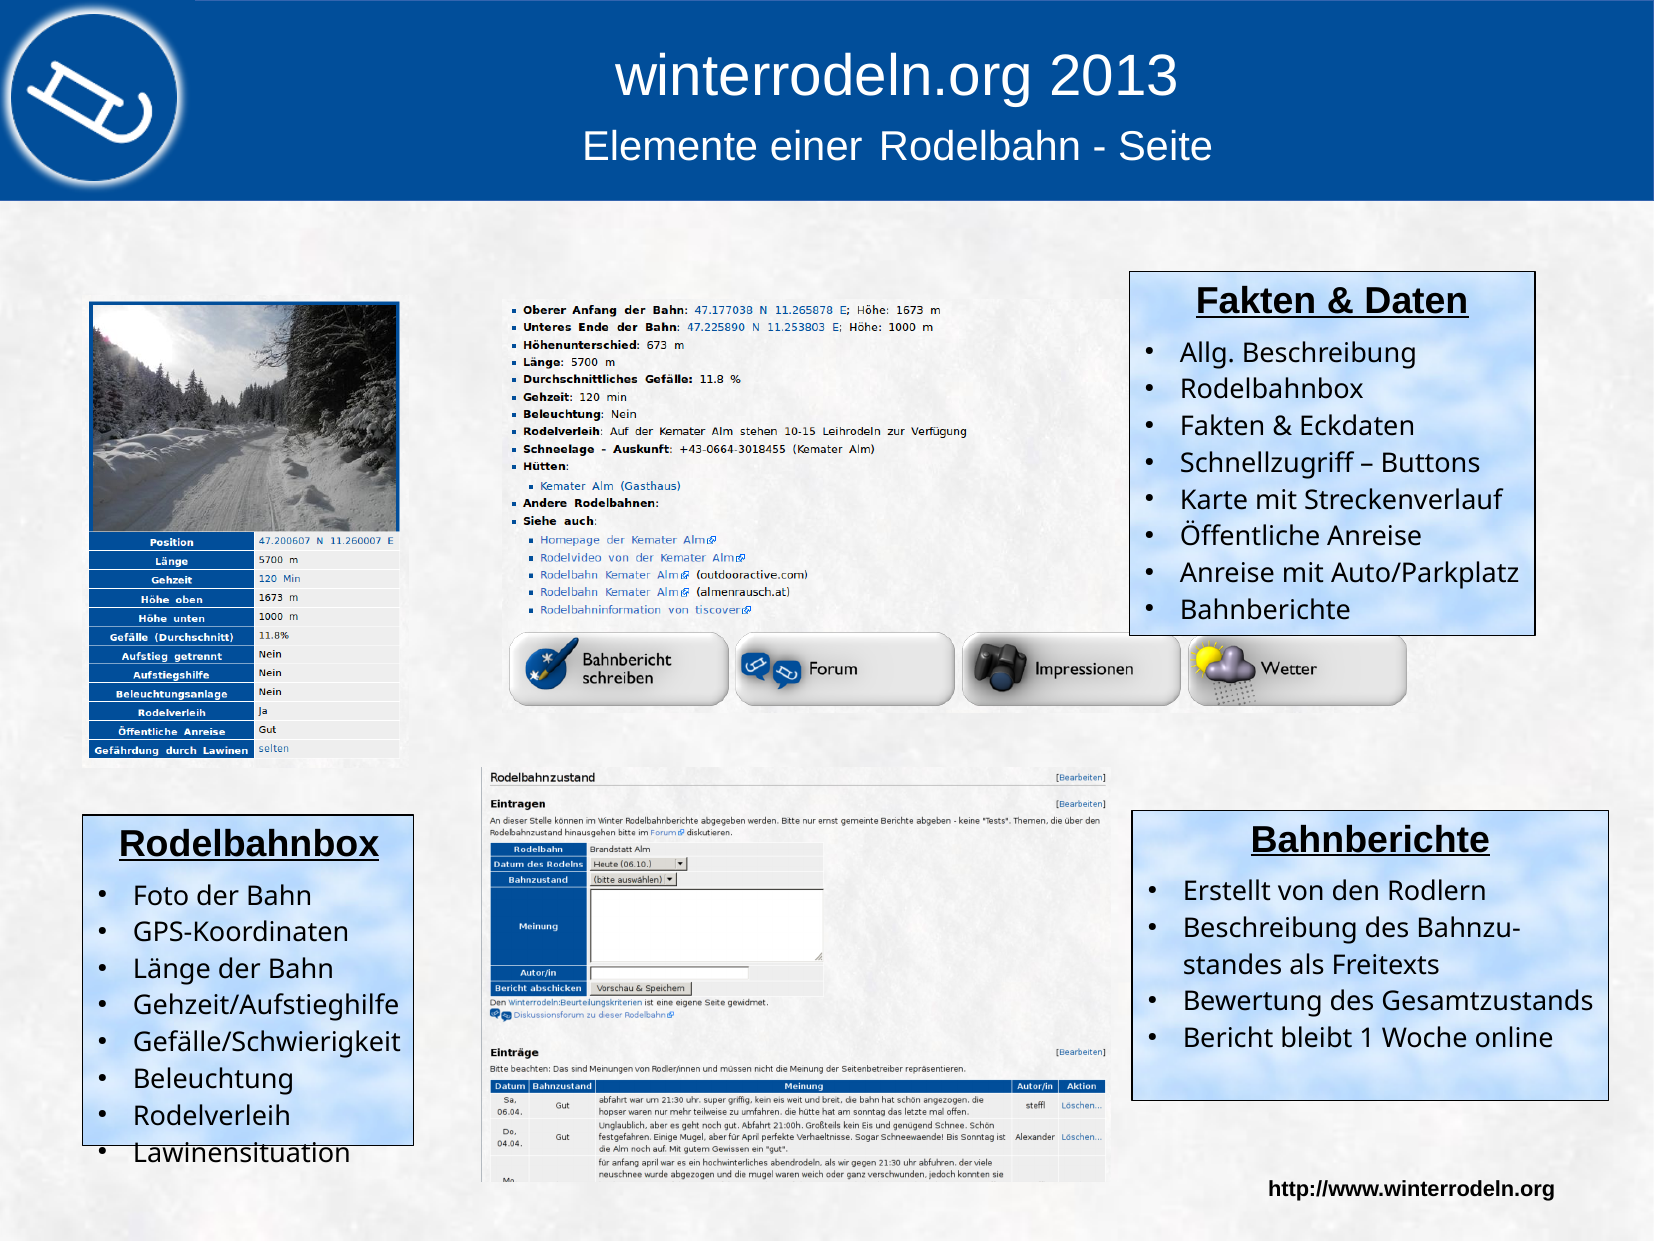

# winterrodeln.org 2013 Elemente einer Rodelbahn - Seite
Fakten & Daten
Allg. Beschreibung
Rodelbahnbox
Fakten & Eckdaten
Schnellzugriff – Buttons
Karte mit Streckenverlauf
Öffentliche Anreise
Anreise mit Auto/Parkplatz
Bahnberichte
Bahnberichte
Erstellt von den Rodlern
Beschreibung des Bahnzu-
standes als Freitexts
Bewertung des Gesamtzustands
Bericht bleibt 1 Woche online
Rodelbahnbox
Foto der Bahn
GPS-Koordinaten
Länge der Bahn
Gehzeit/Aufstieghilfe
Gefälle/Schwierigkeit
Beleuchtung
Rodelverleih
Lawinensituation
http://www.winterrodeln.org